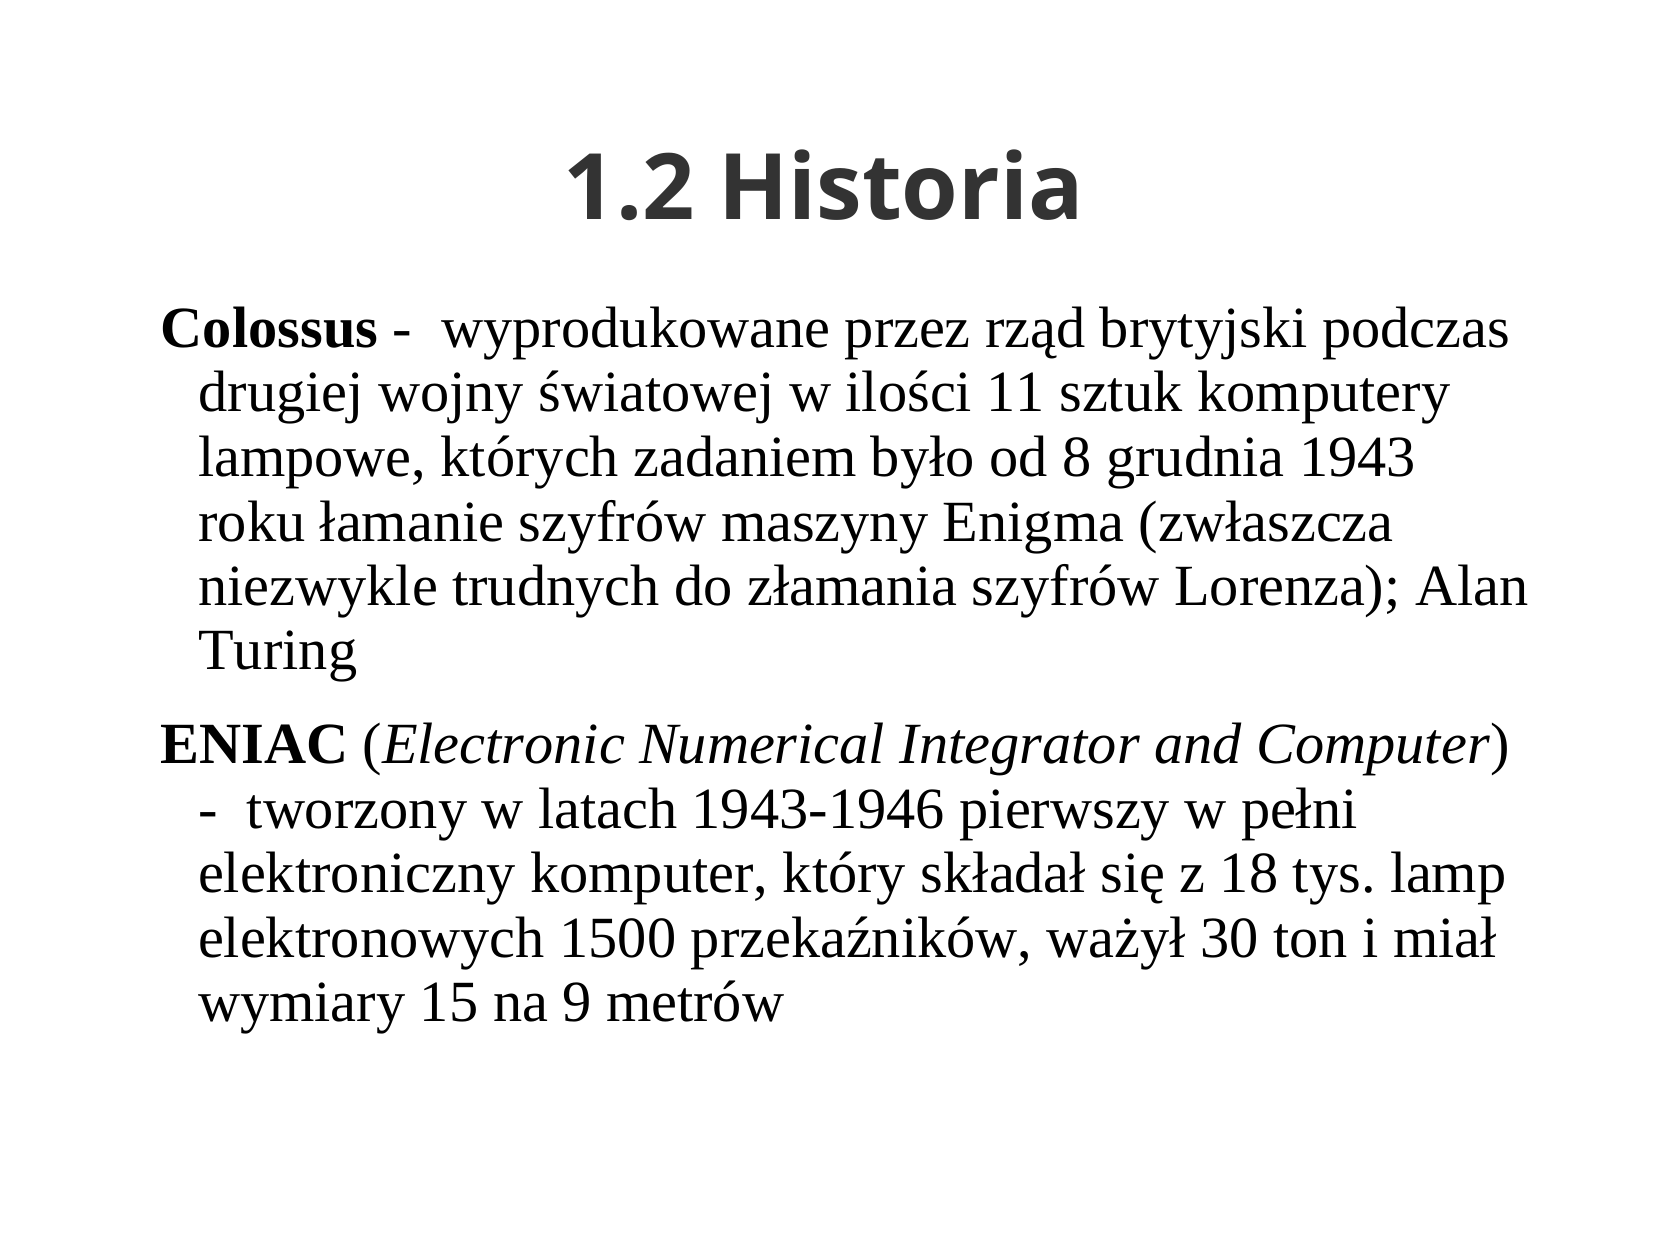

# 1.2 Historia
Colossus - wyprodukowane przez rząd brytyjski podczas drugiej wojny światowej w ilości 11 sztuk komputery lampowe, których zadaniem było od 8 grudnia 1943 roku łamanie szyfrów maszyny Enigma (zwłaszcza niezwykle trudnych do złamania szyfrów Lorenza); Alan Turing
ENIAC (Electronic Numerical Integrator and Computer) - tworzony w latach 1943-1946 pierwszy w pełni elektroniczny komputer, który składał się z 18 tys. lamp elektronowych 1500 przekaźników, ważył 30 ton i miał wymiary 15 na 9 metrów